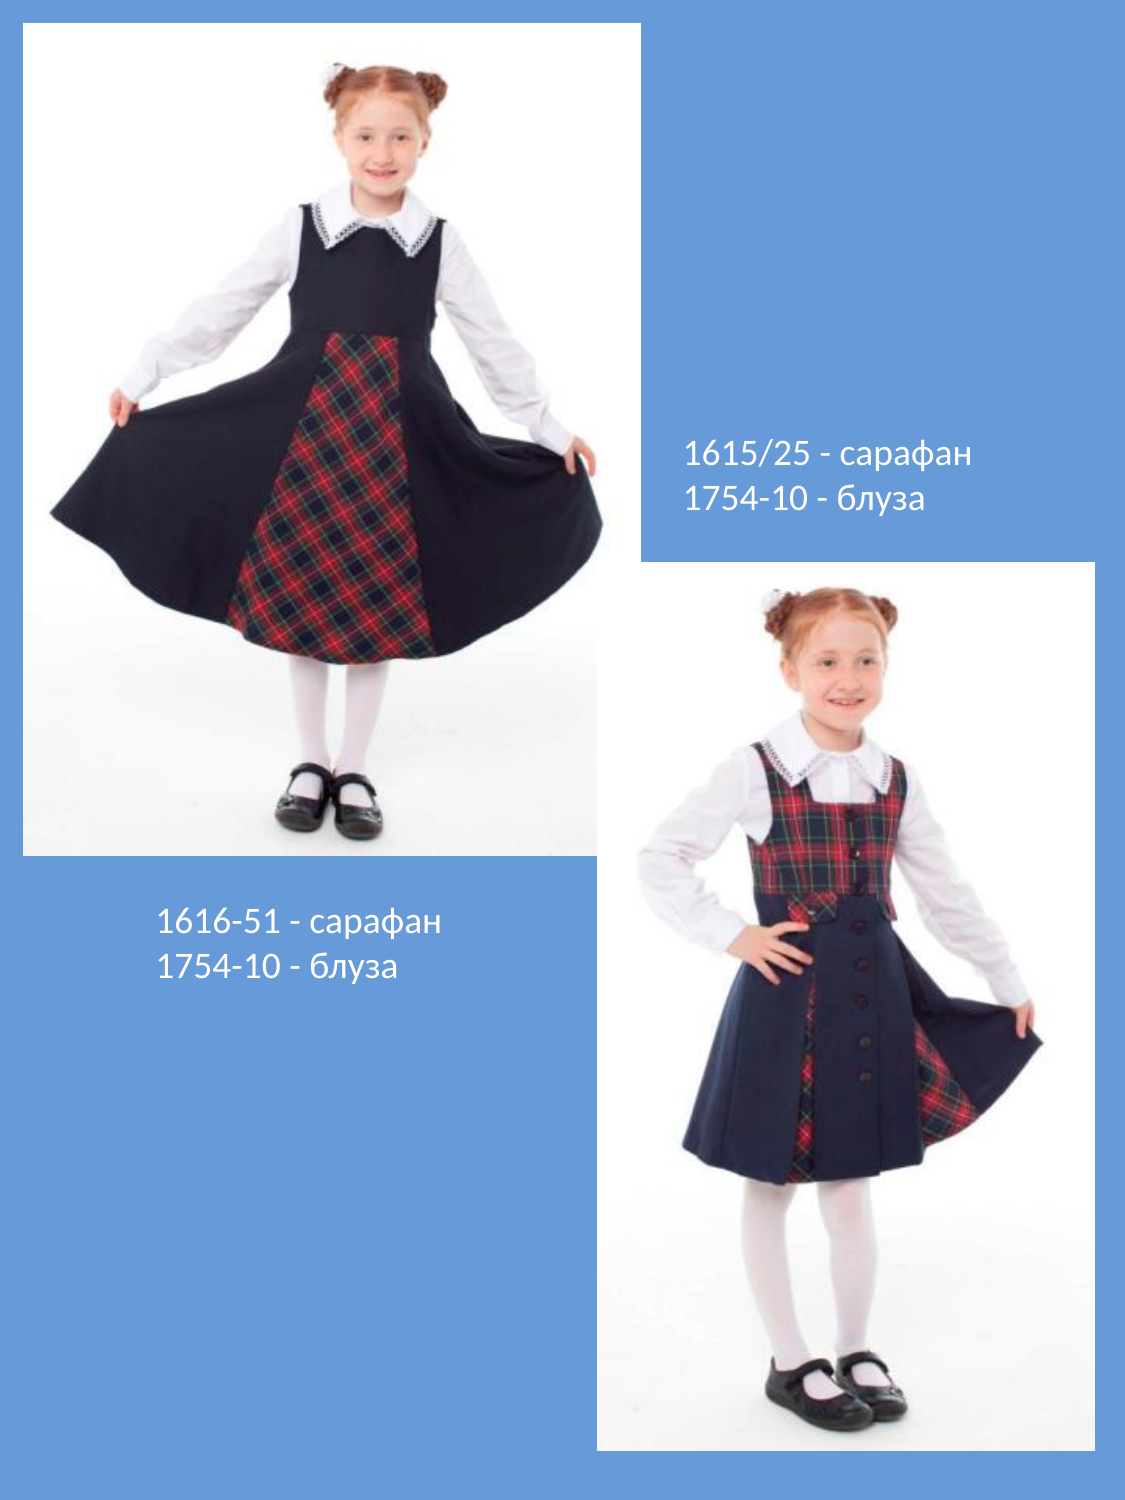

1615/25 - сарафан
1754-10 - блуза
1616-51 - сарафан
1754-10 - блуза